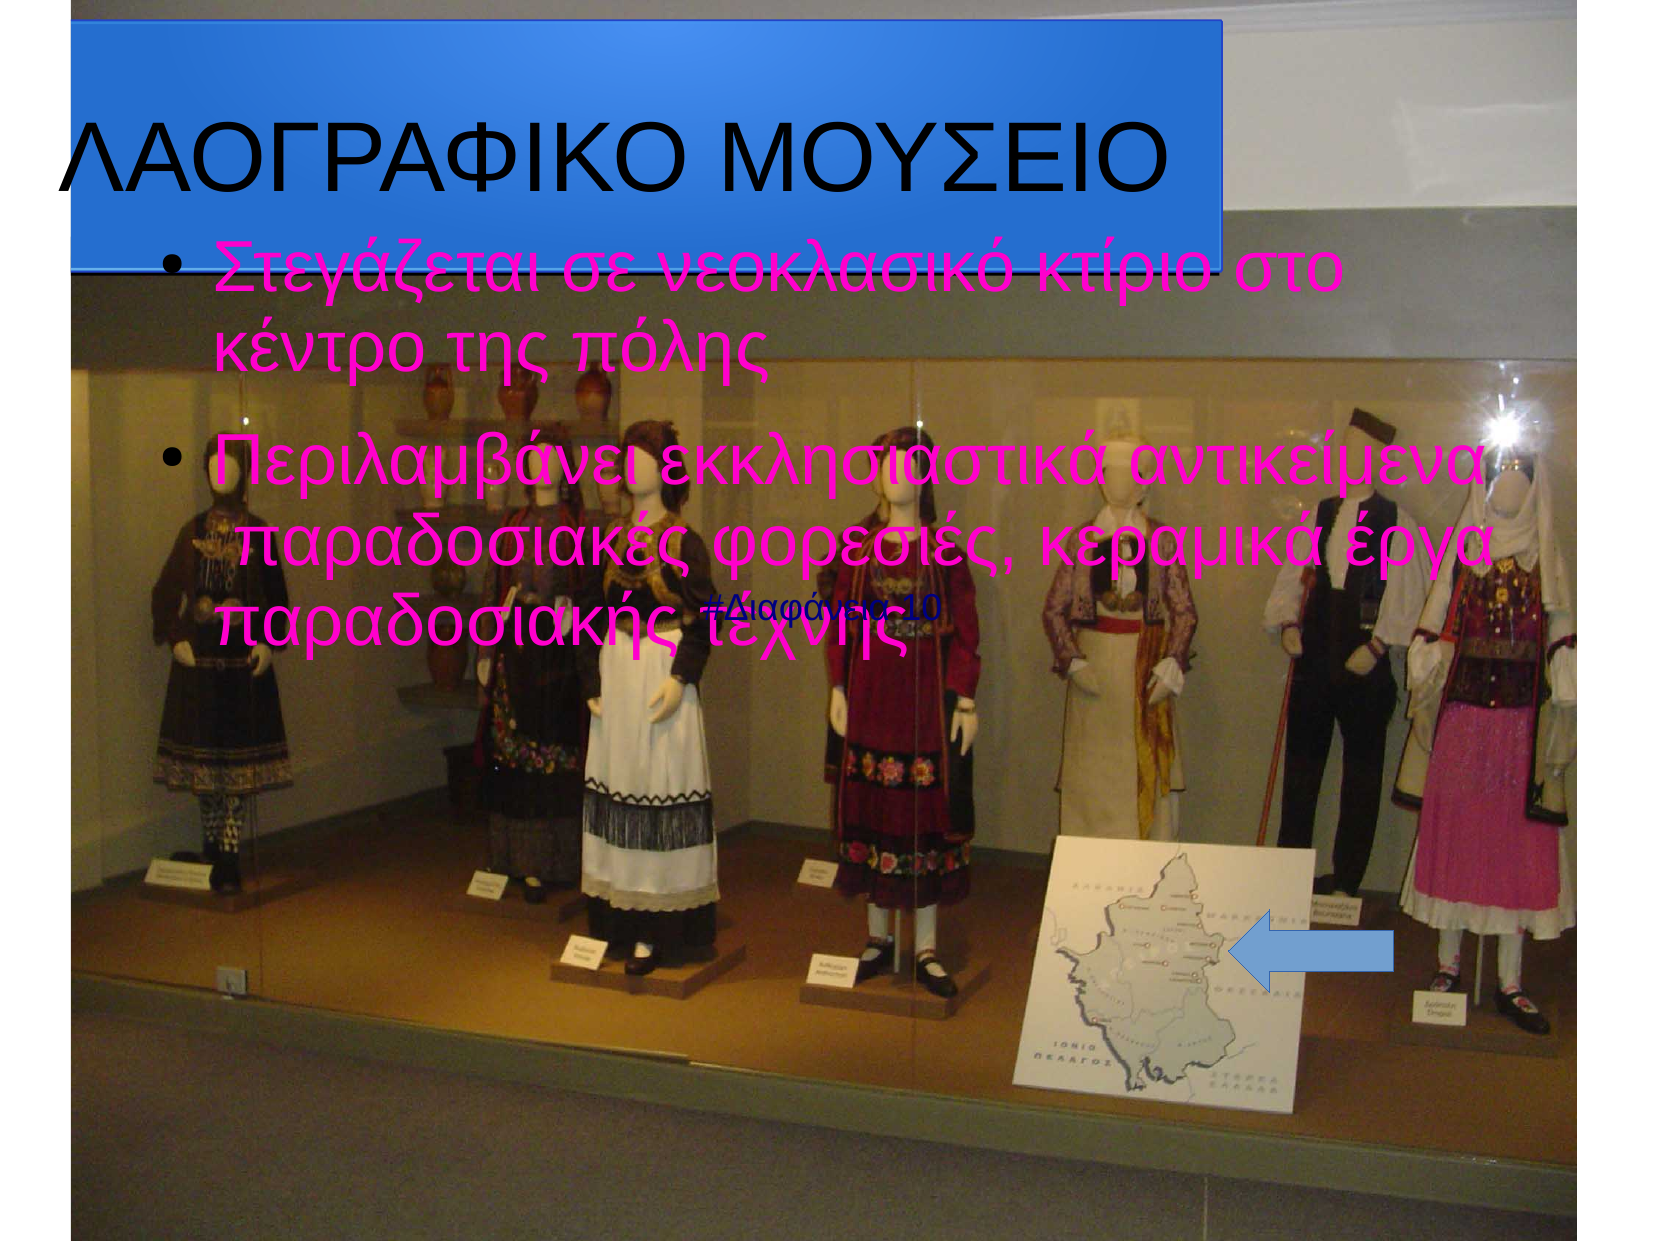

# ΛΑΟΓΡΑΦΙΚΟ ΜΟΥΣΕΙΟ
Στεγάζεται σε νεοκλασικό κτίριο στο κέντρο της πόλης
Περιλαμβάνει εκκλησιαστικά αντικείμενα παραδοσιακές φορεσιές, κεραμικά έργα παραδοσιακής τέχνης
#Διαφάνεια 10